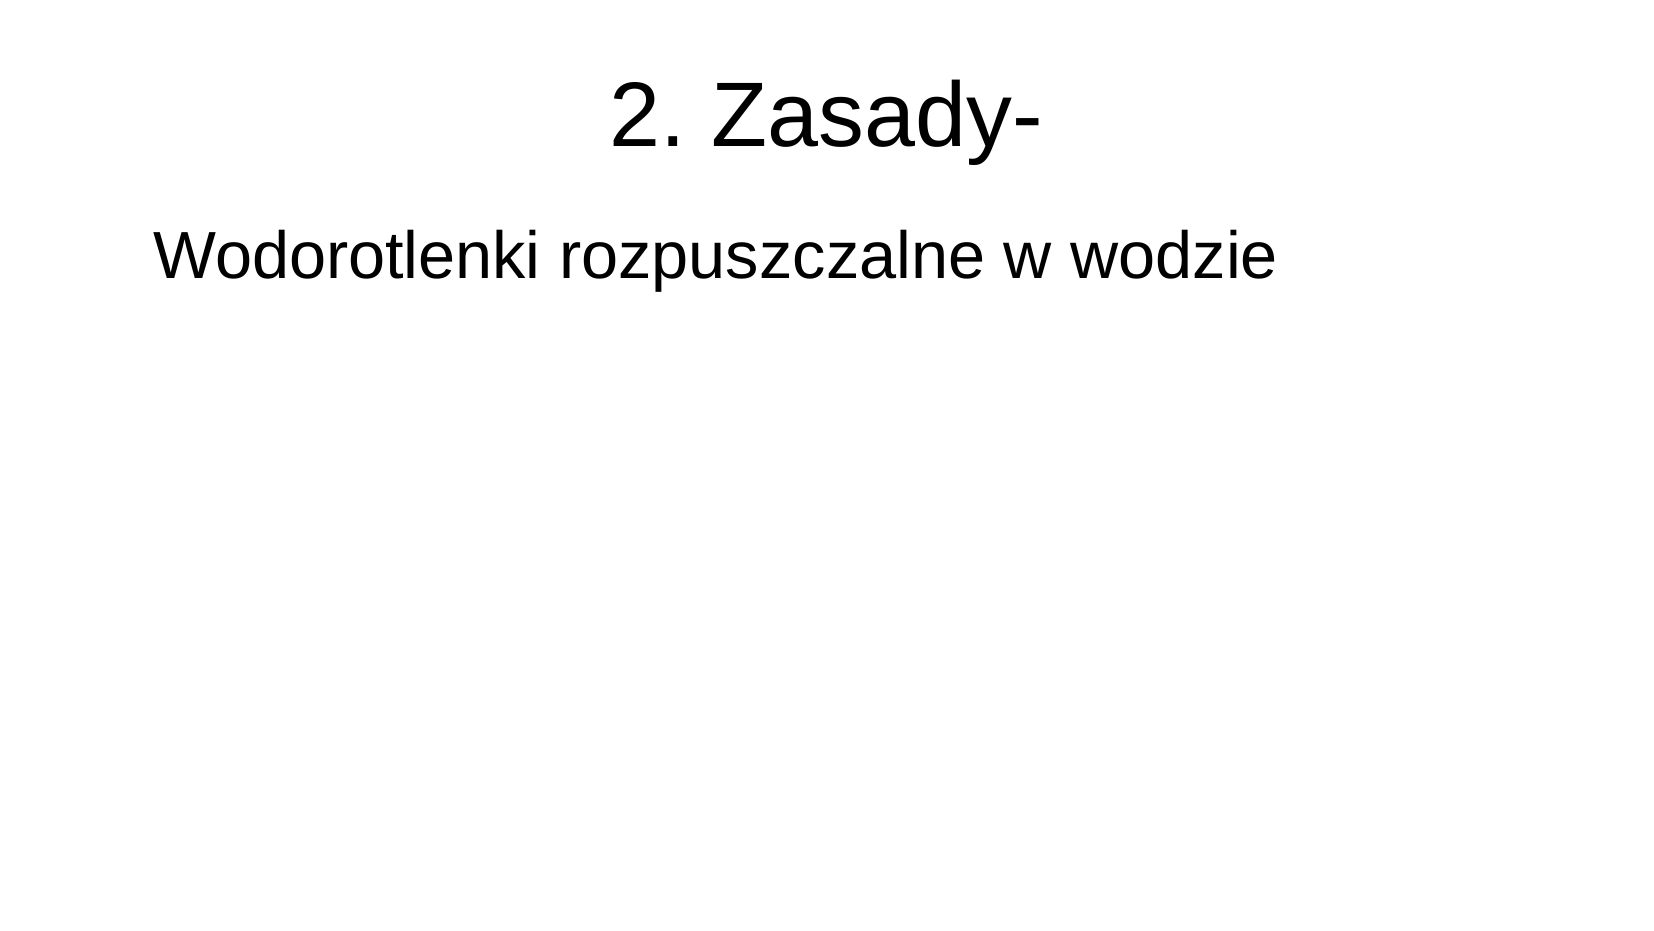

# 2. Zasady-
Wodorotlenki rozpuszczalne w wodzie